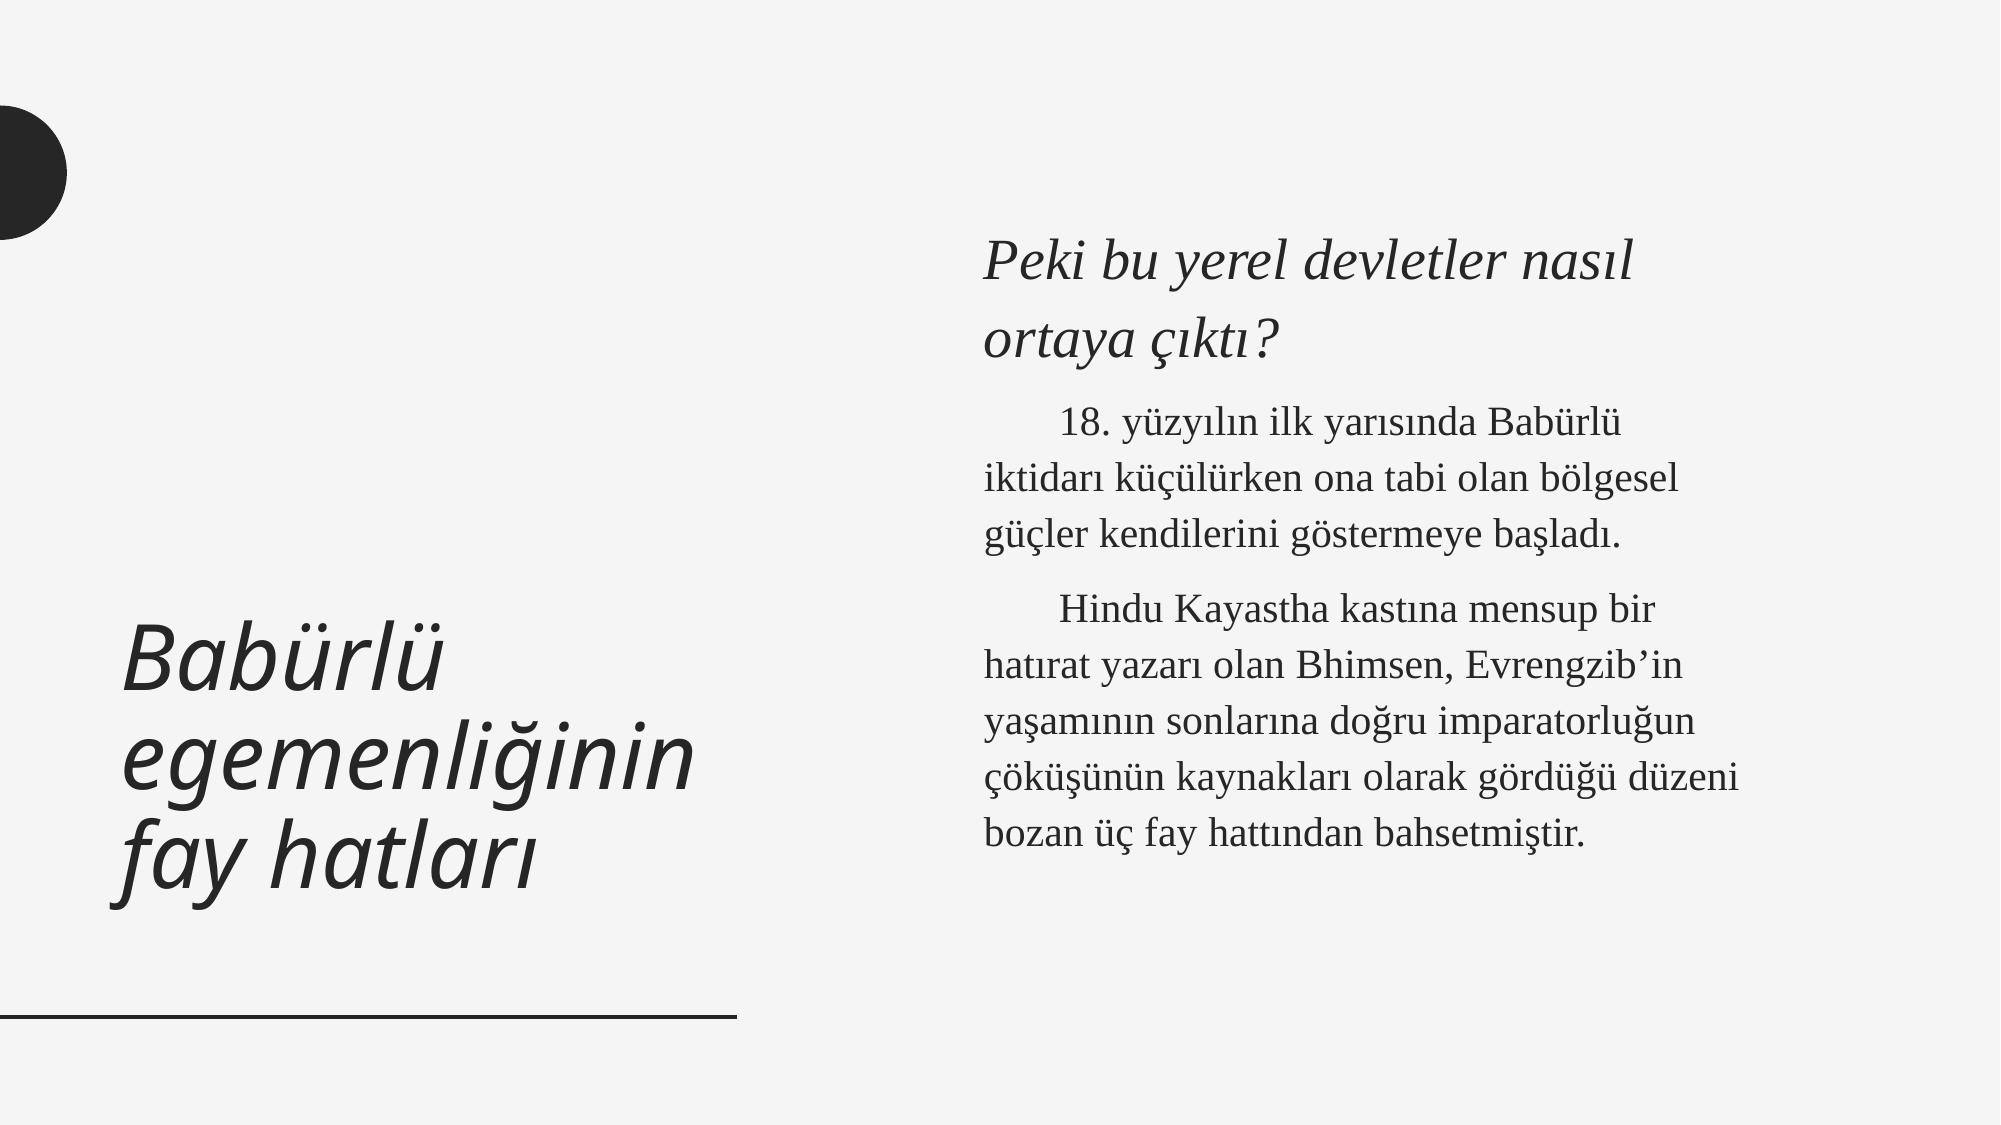

# Babürlü egemenliğinin fay hatları
Peki bu yerel devletler nasıl ortaya çıktı?
	18. yüzyılın ilk yarısında Babürlü iktidarı küçülürken ona tabi olan bölgesel güçler kendilerini göstermeye başladı.
	Hindu Kayastha kastına mensup bir hatırat yazarı olan Bhimsen, Evrengzib’in yaşamının sonlarına doğru imparatorluğun çöküşünün kaynakları olarak gördüğü düzeni bozan üç fay hattından bahsetmiştir.